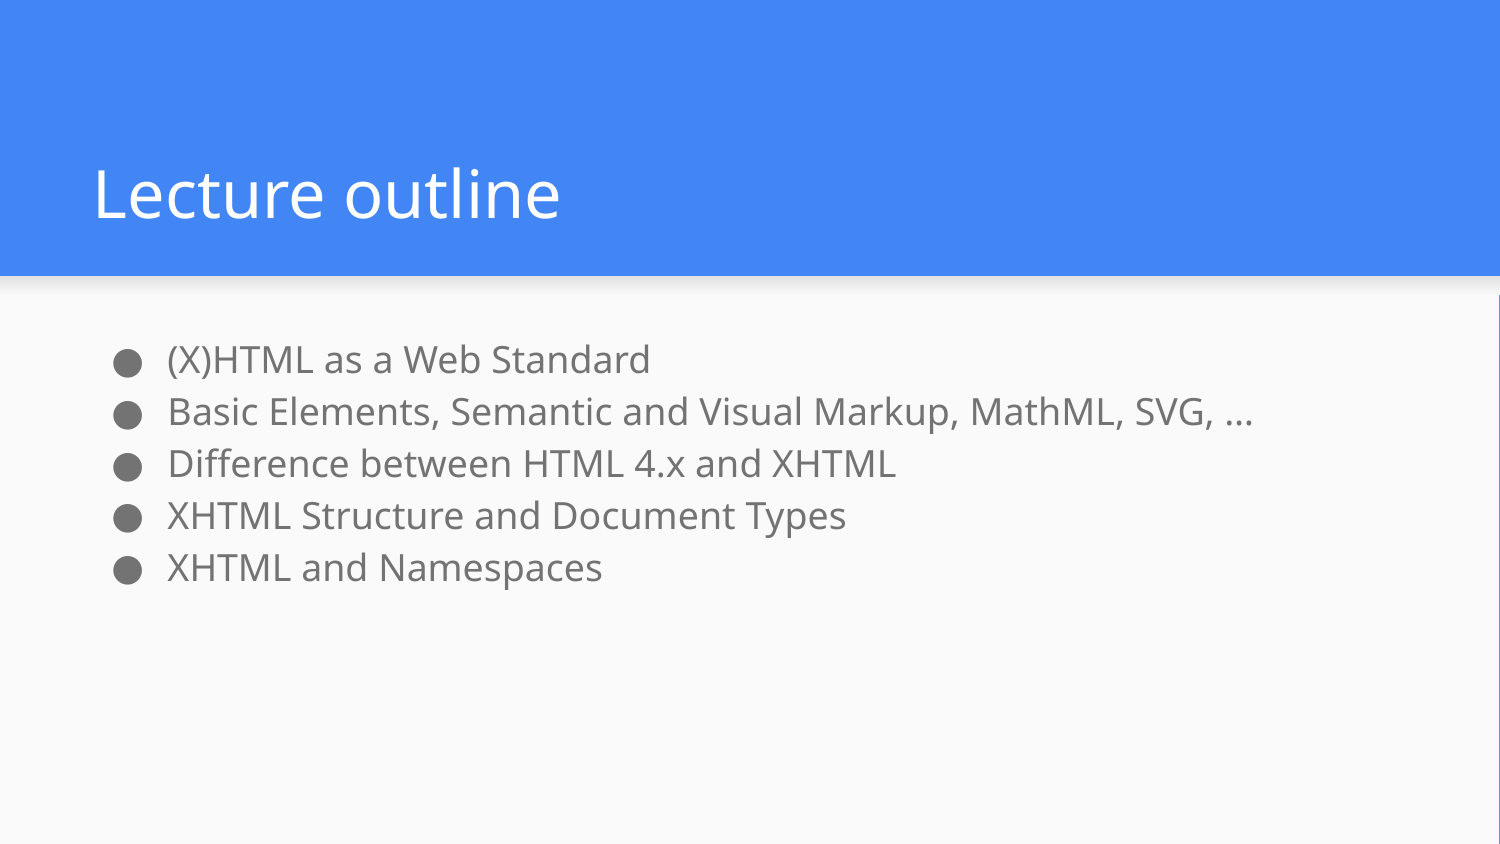

# Lecture outline
(X)HTML as a Web Standard
Basic Elements, Semantic and Visual Markup, MathML, SVG, …
Difference between HTML 4.x and XHTML
XHTML Structure and Document Types
XHTML and Namespaces